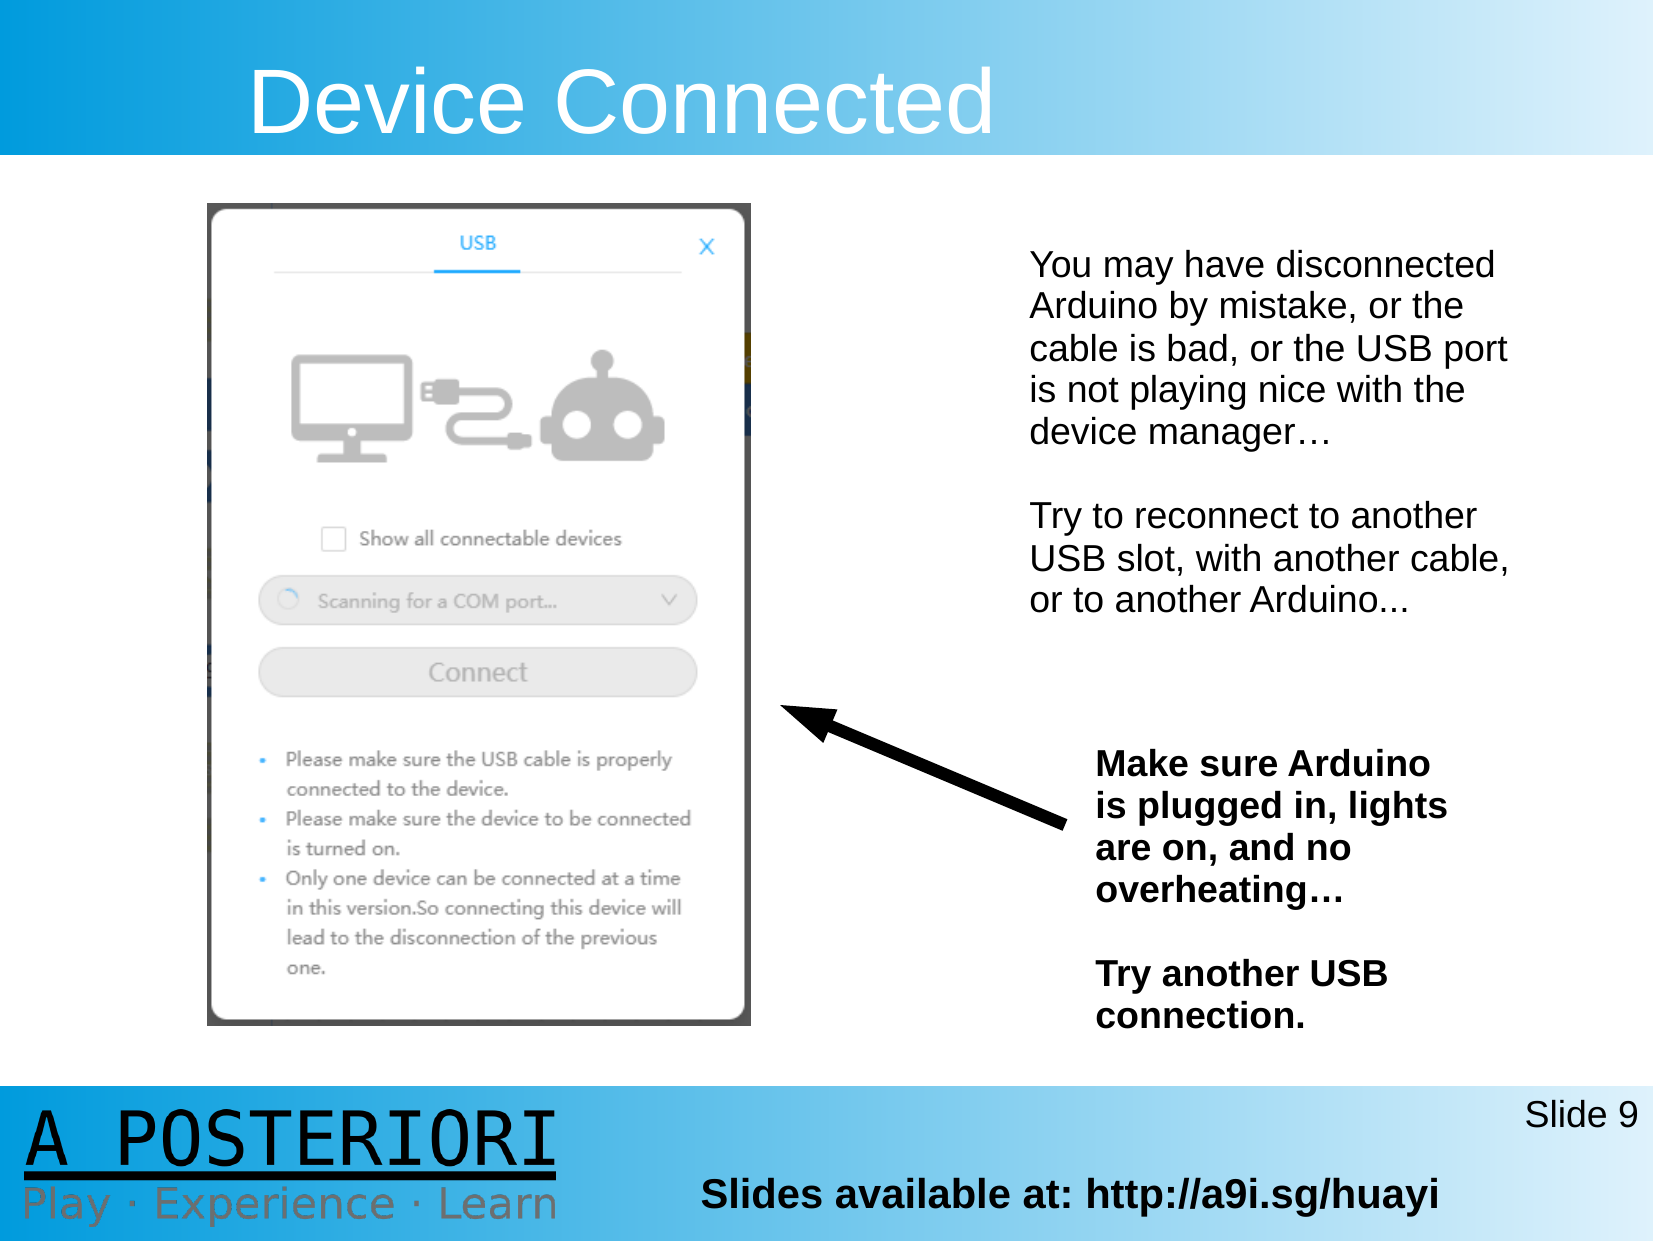

# Device Connected
You may have disconnected Arduino by mistake, or the cable is bad, or the USB port is not playing nice with the device manager…
Try to reconnect to another USB slot, with another cable, or to another Arduino...
Make sure Arduino is plugged in, lights are on, and no overheating…
Try another USB connection.